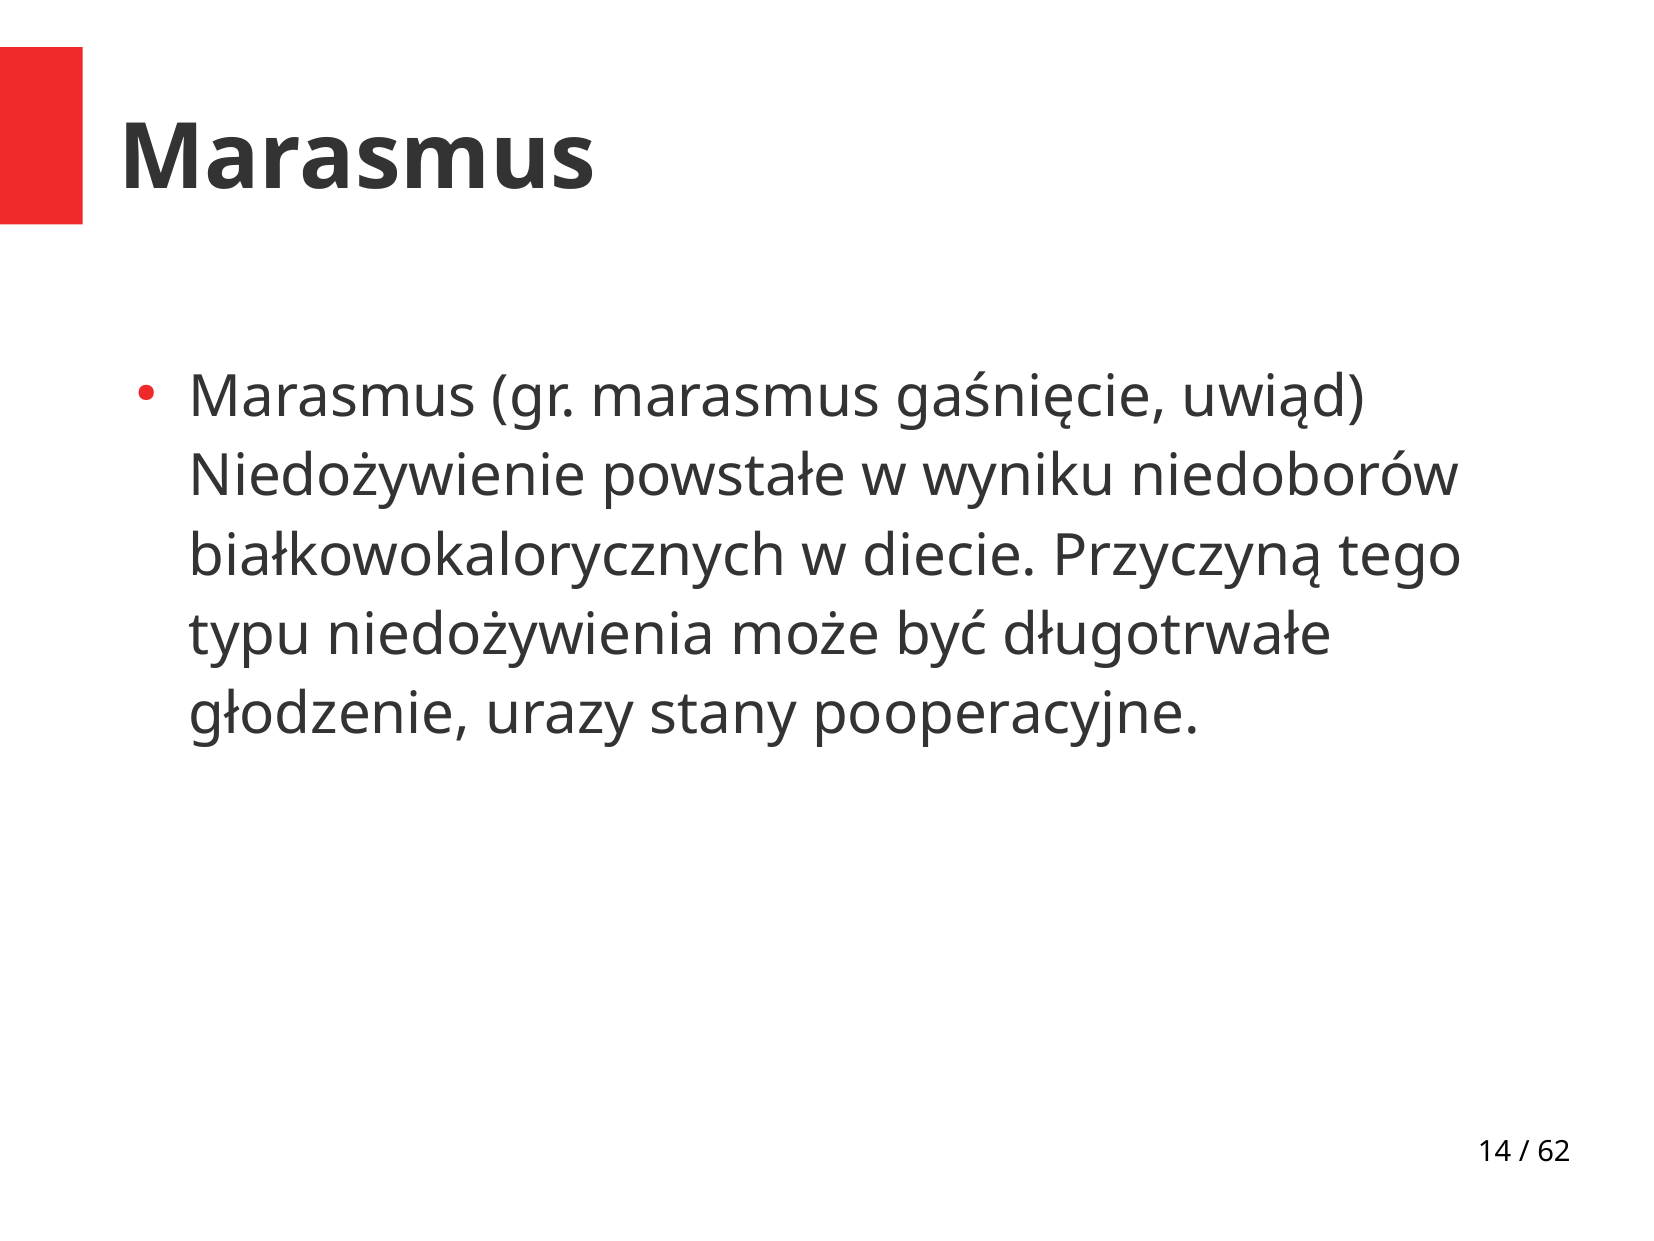

# Marasmus
Marasmus (gr. marasmus gaśnięcie, uwiąd) Niedożywienie powstałe w wyniku niedoborów białkowokalorycznych w diecie. Przyczyną tego typu niedożywienia może być długotrwałe głodzenie, urazy stany pooperacyjne.
14